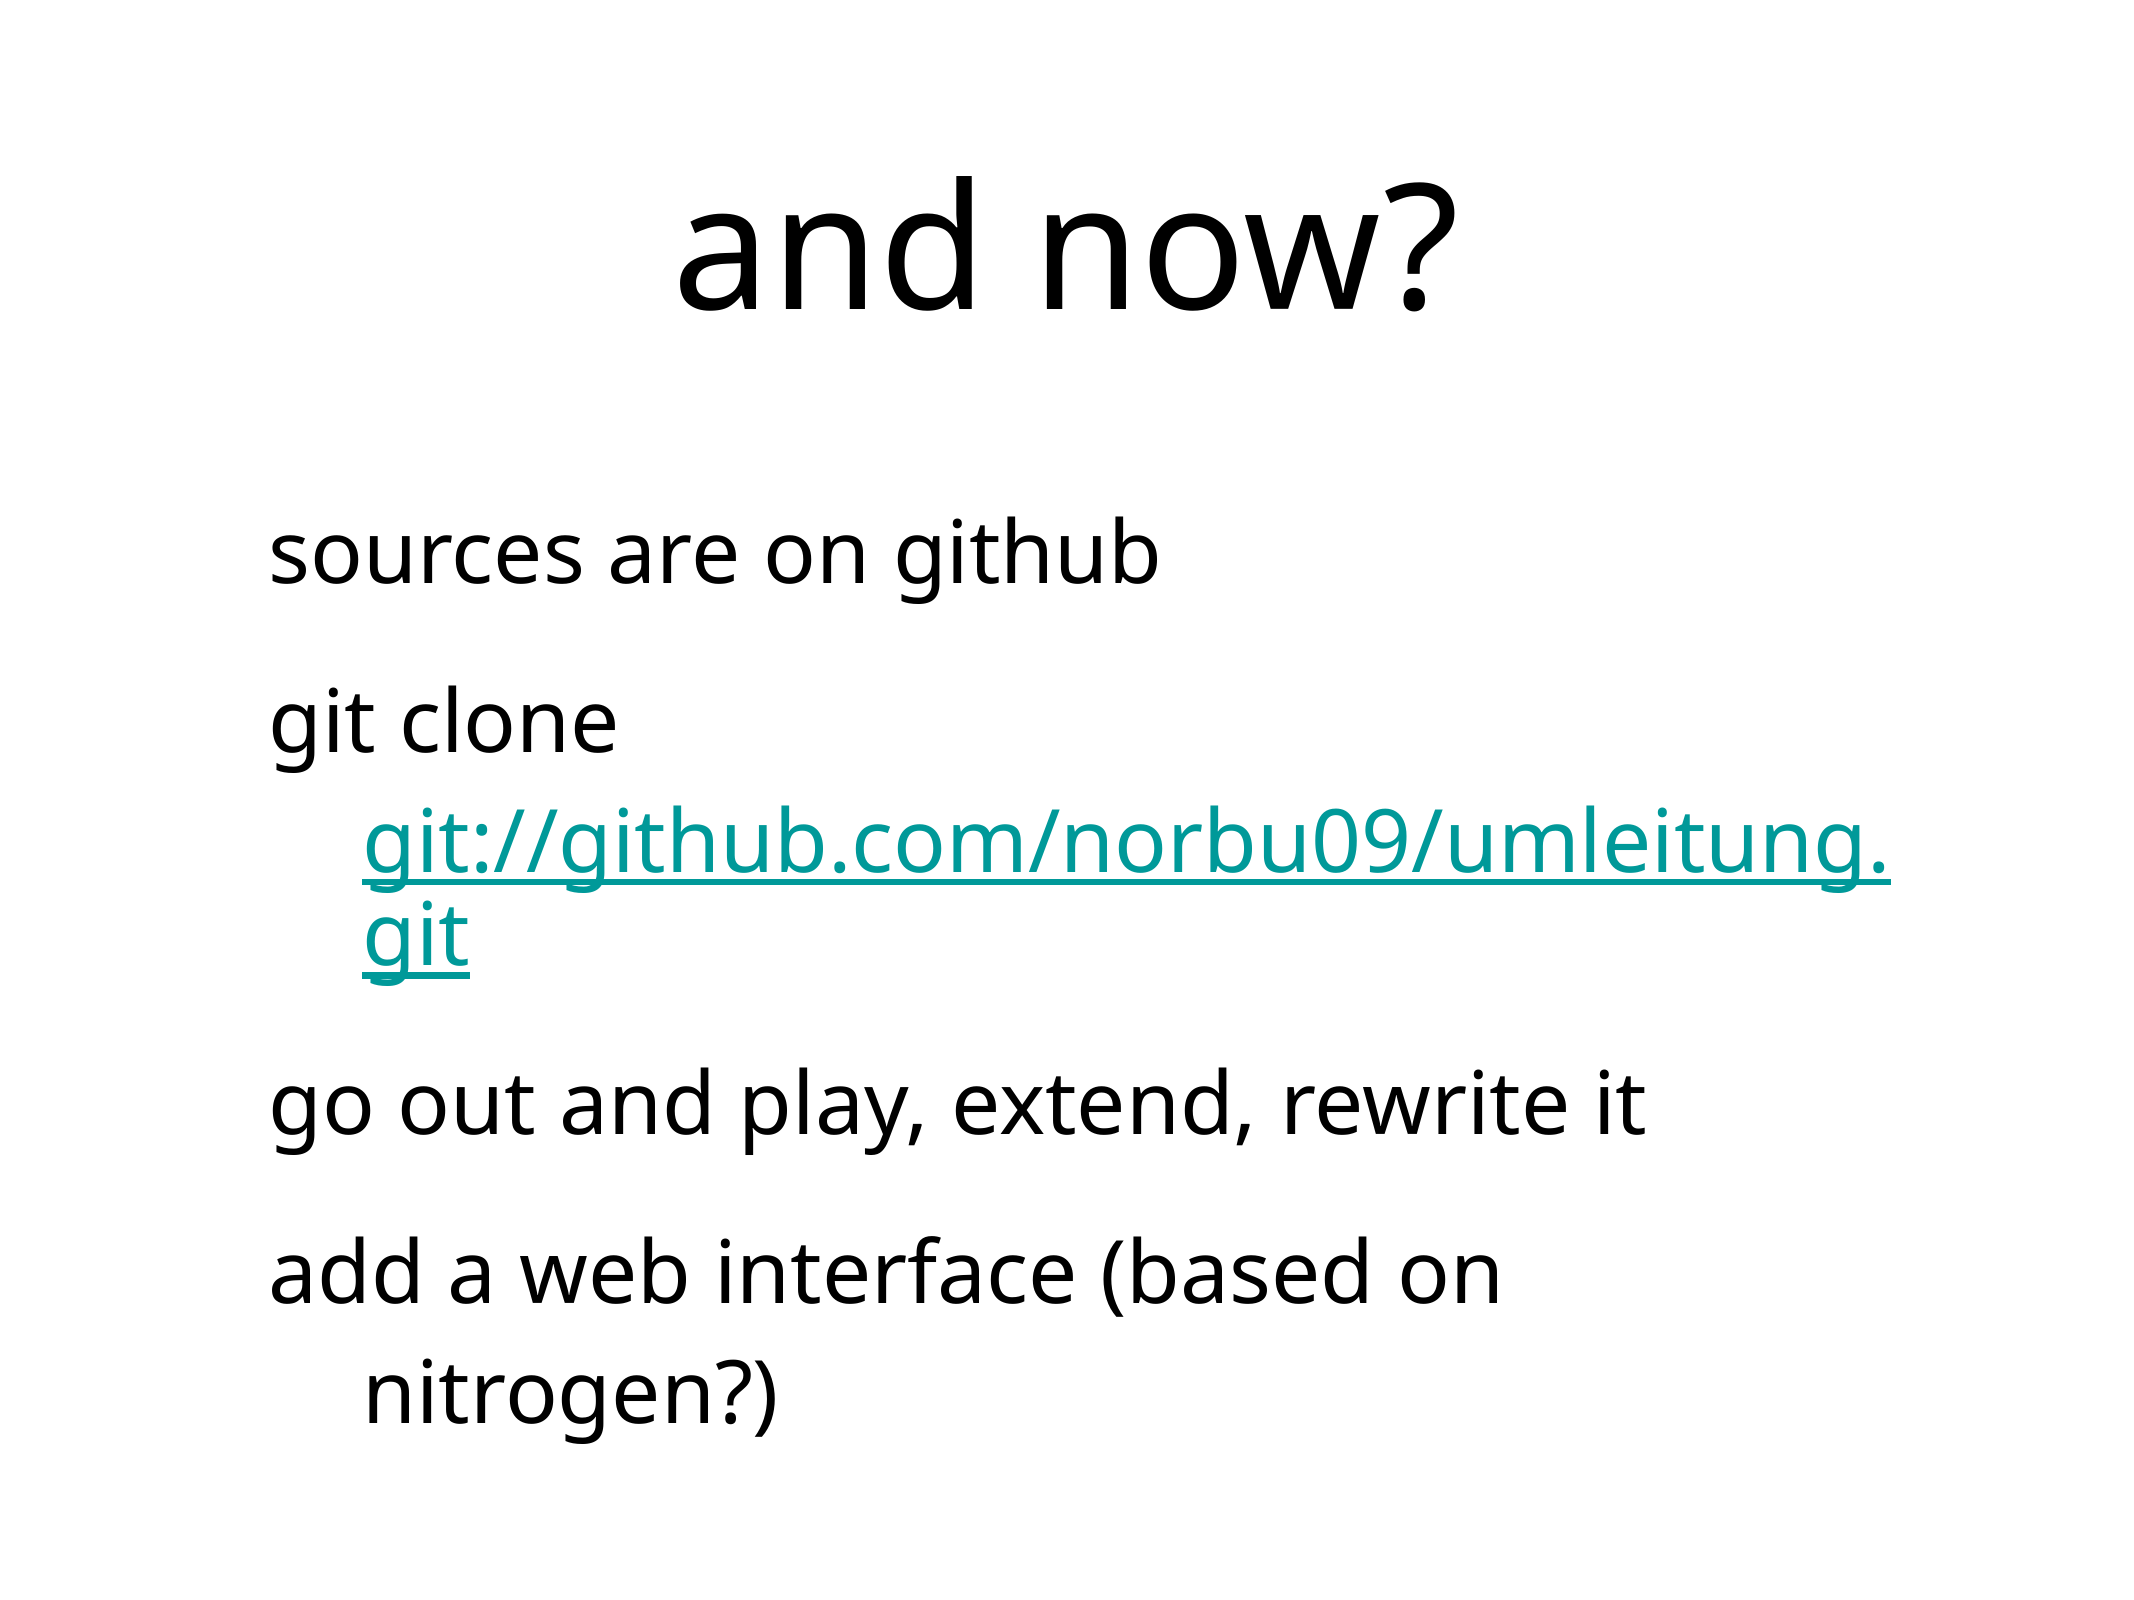

# and now?
sources are on github
git clone git://github.com/norbu09/umleitung.git
go out and play, extend, rewrite it
add a web interface (based on nitrogen?)